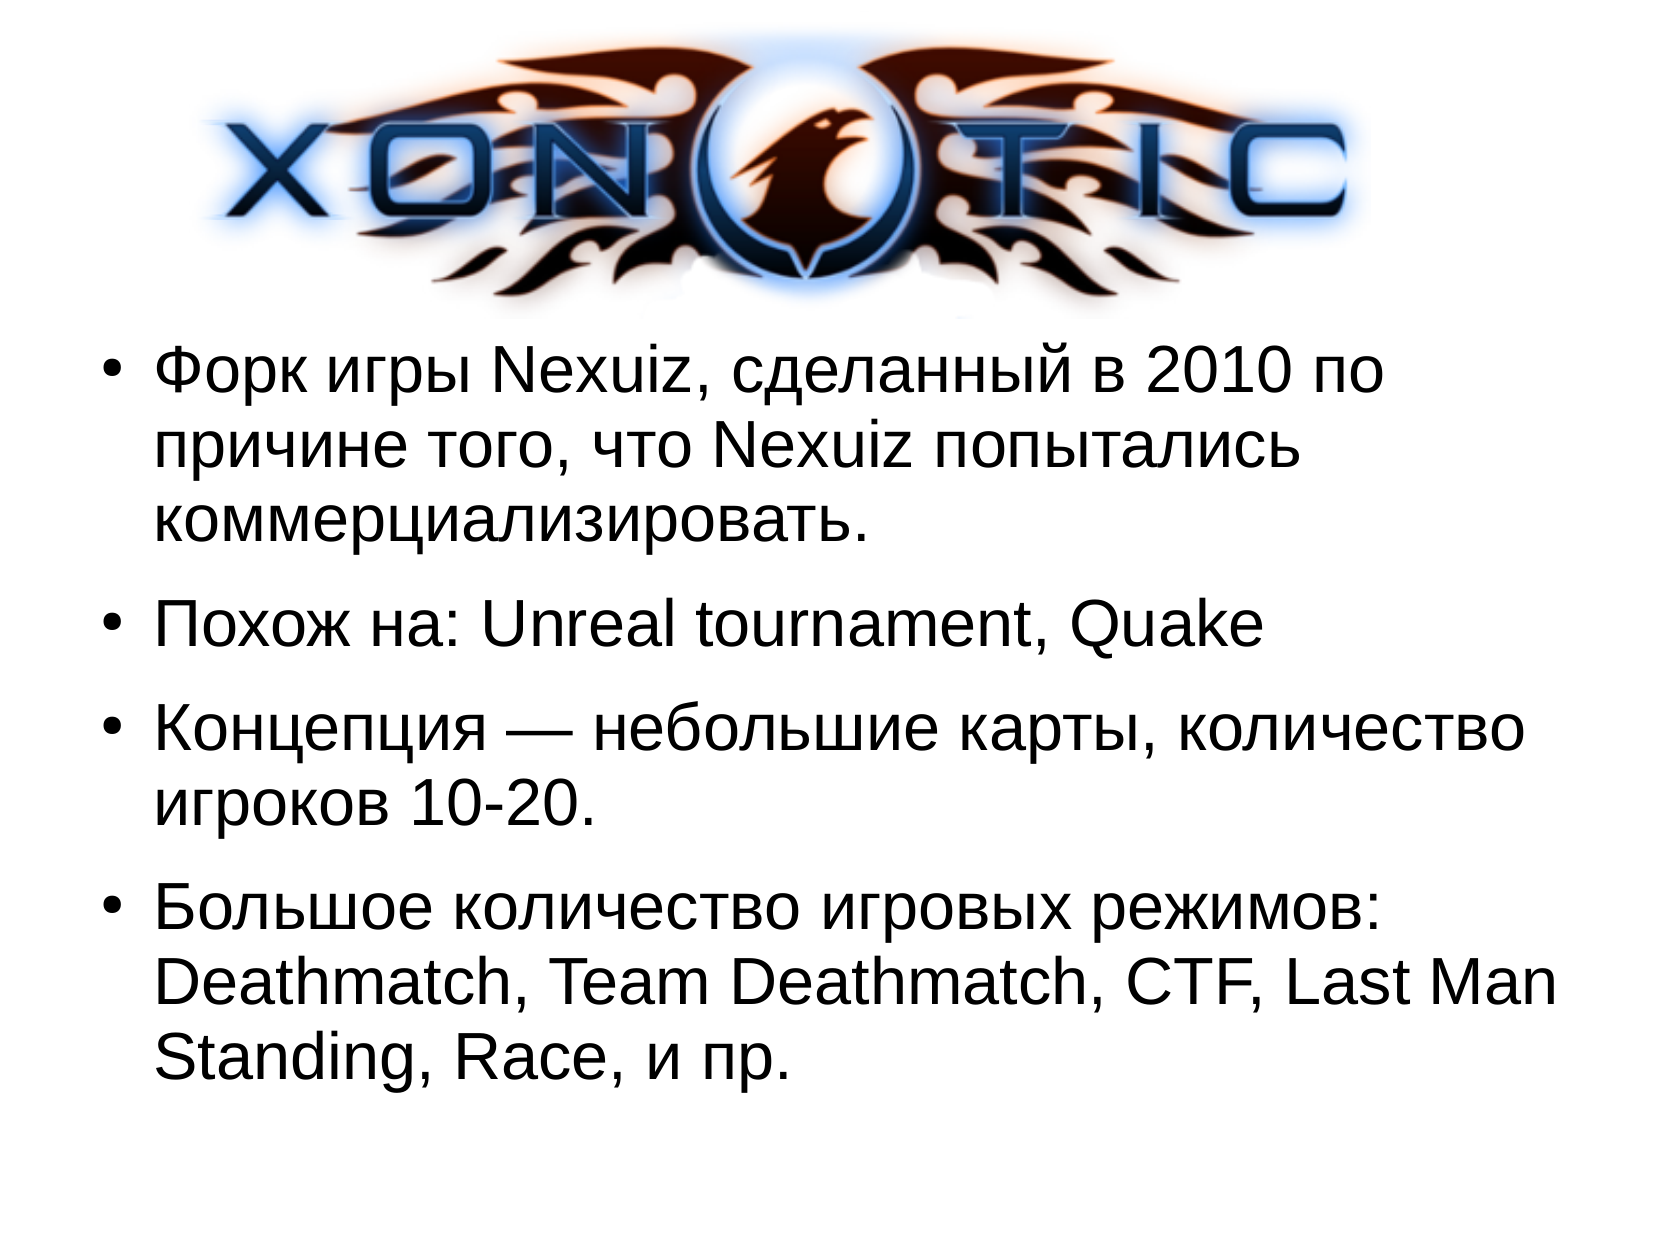

# Форк игры Nexuiz, сделанный в 2010 по причине того, что Nexuiz попытались коммерциализировать.
Похож на: Unreal tournament, Quake
Концепция — небольшие карты, количество игроков 10-20.
Большое количество игровых режимов: Deathmatch, Team Deathmatch, CTF, Last Man Standing, Race, и пр.